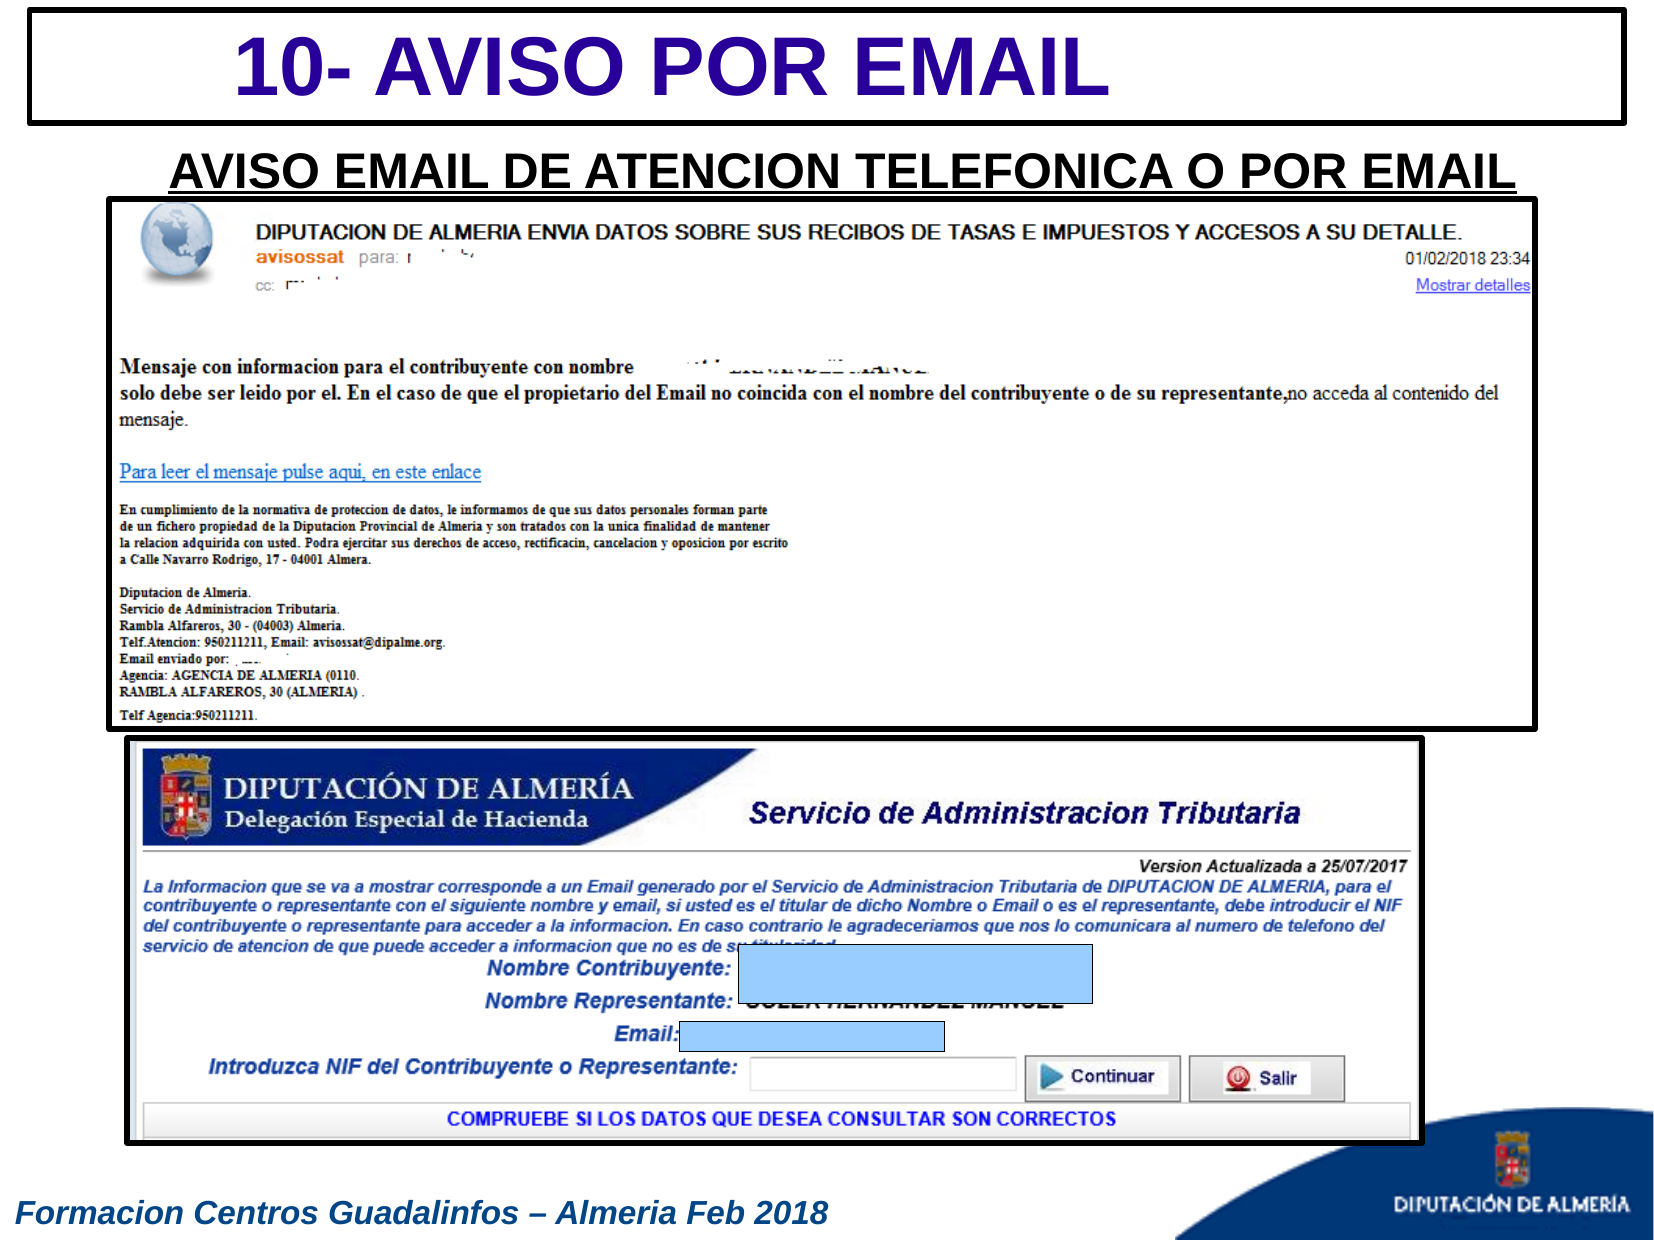

10- AVISO POR EMAIL
AVISO EMAIL DE ATENCION TELEFONICA O POR EMAIL
Formacion Centros Guadalinfos – Almeria Feb 2018